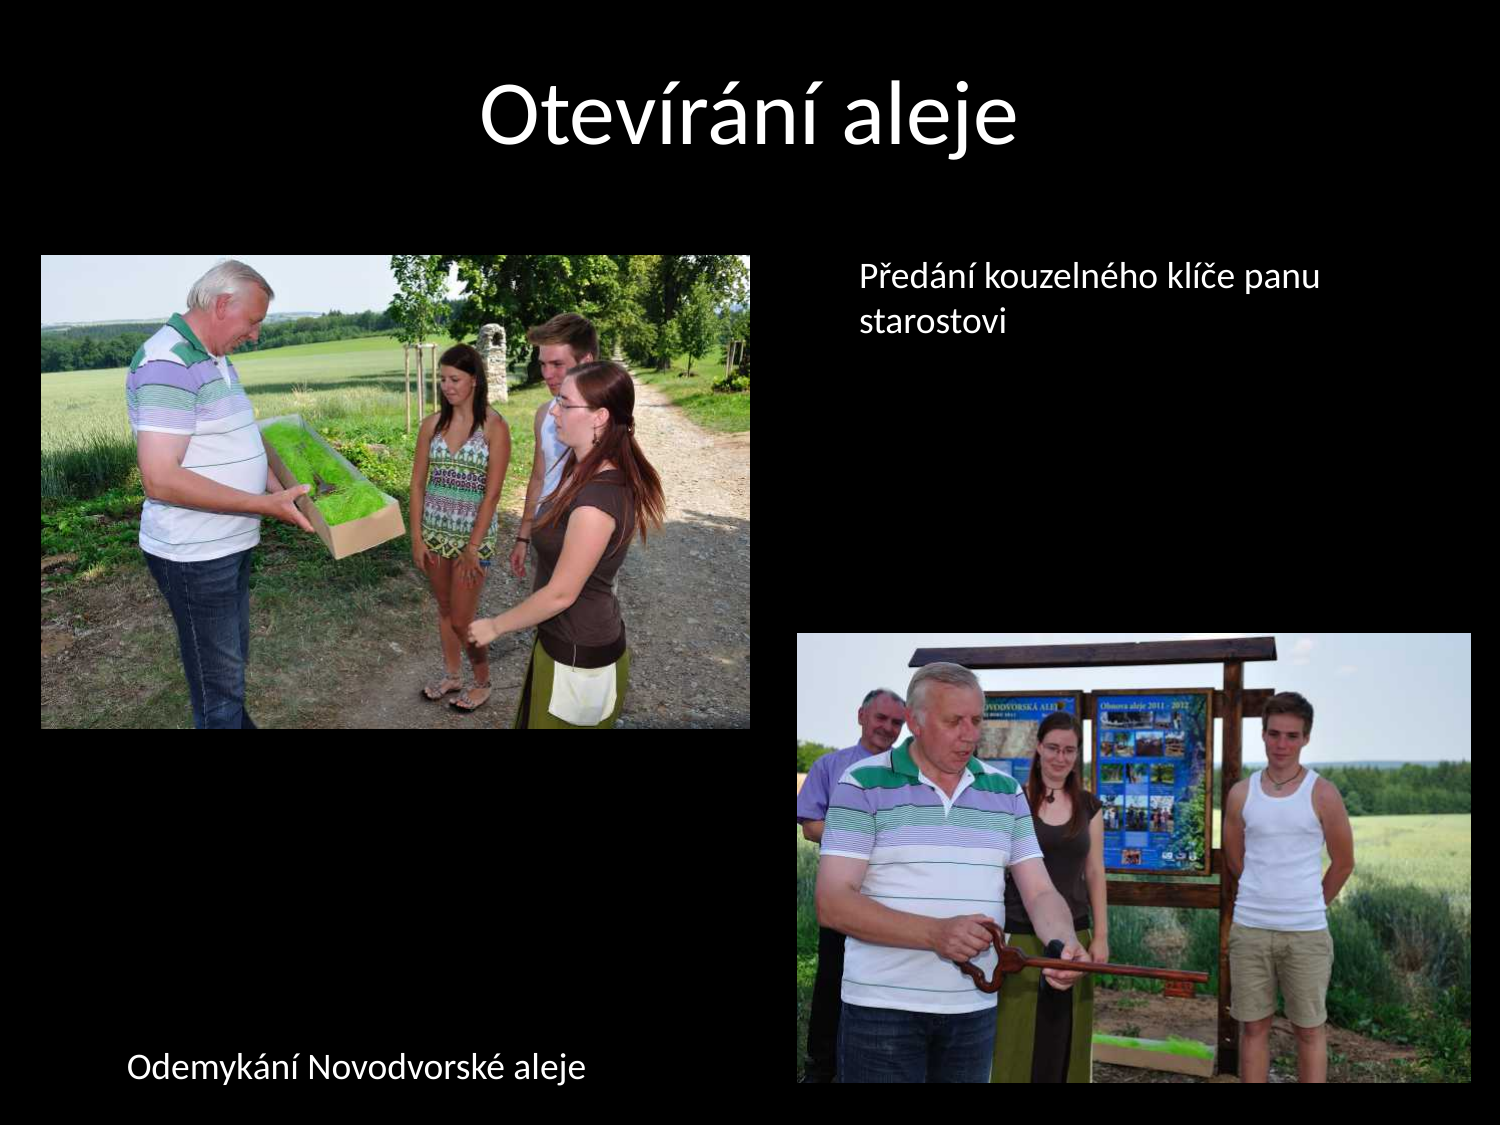

# Otevírání aleje
Předání kouzelného klíče panu starostovi
Odemykání Novodvorské aleje